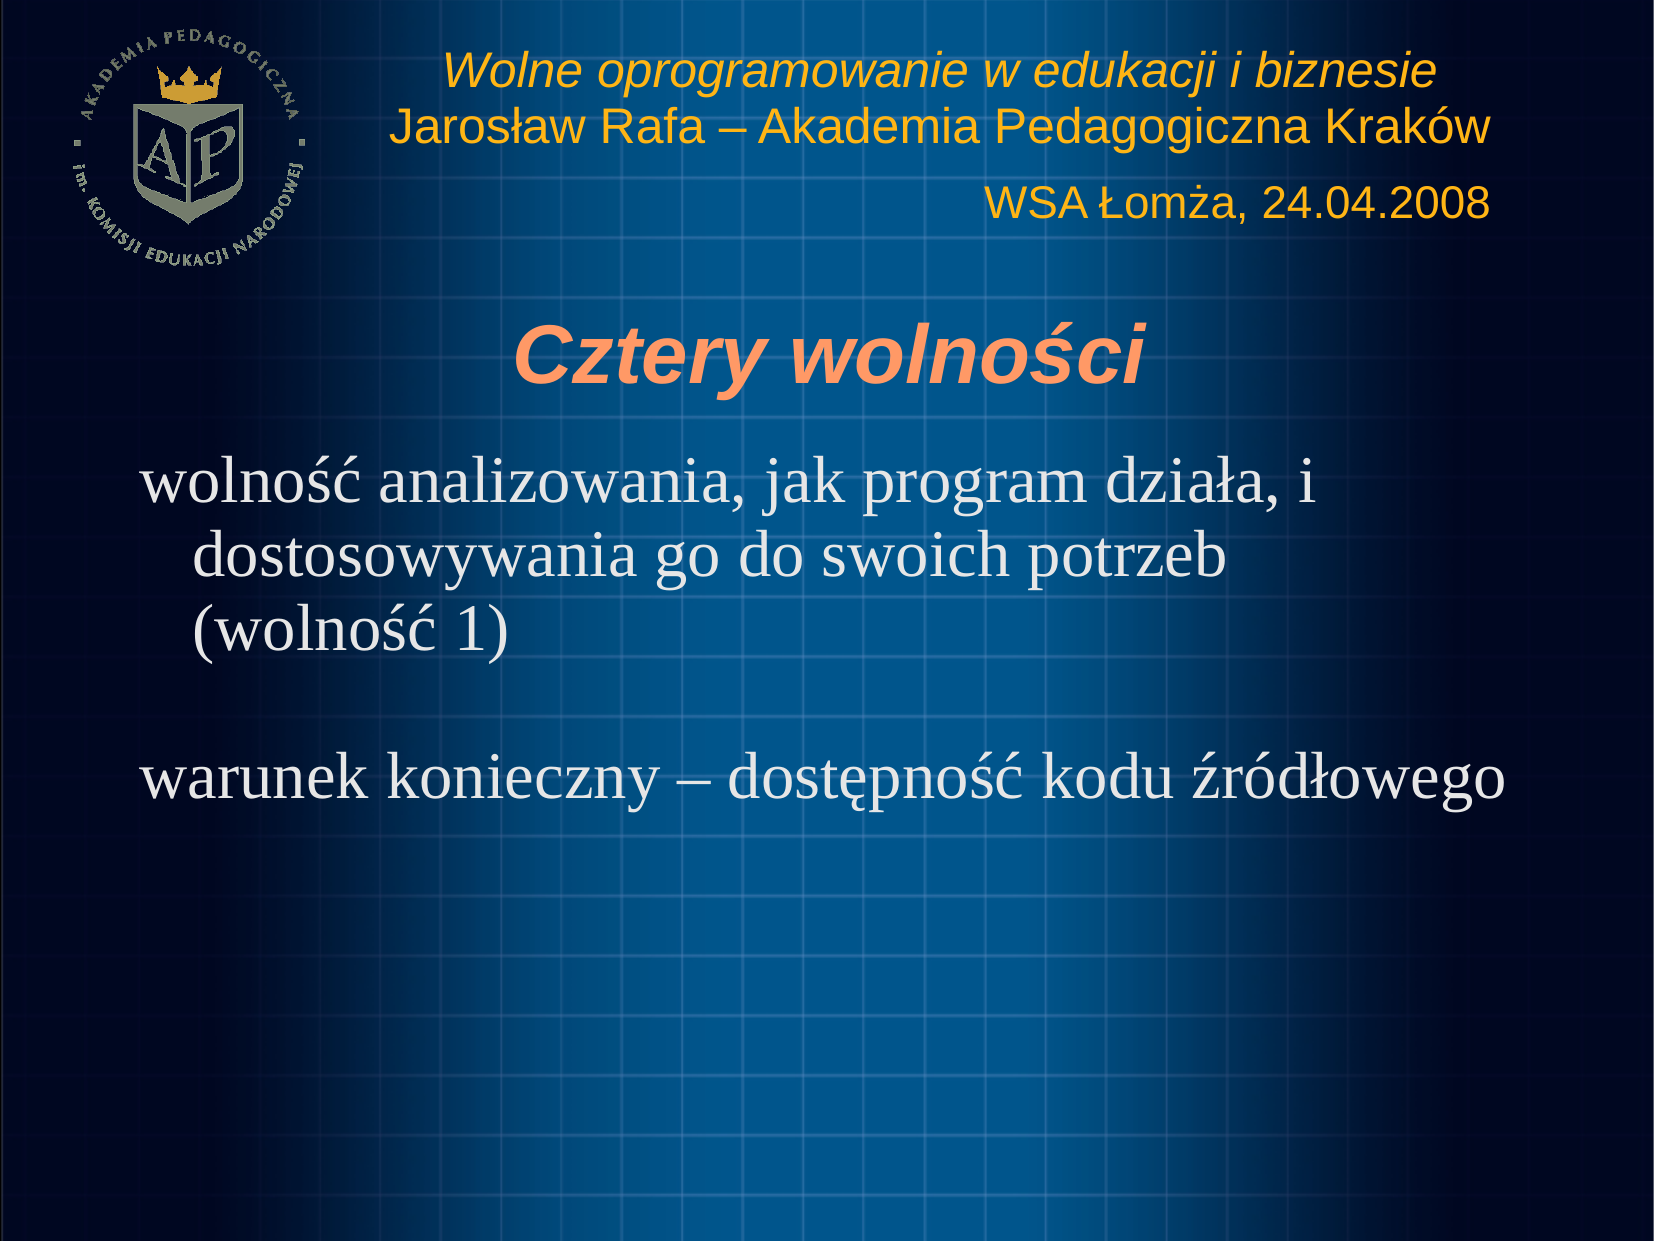

# Cztery wolności
wolność analizowania, jak program działa, i dostosowywania go do swoich potrzeb (wolność 1)
warunek konieczny – dostępność kodu źródłowego